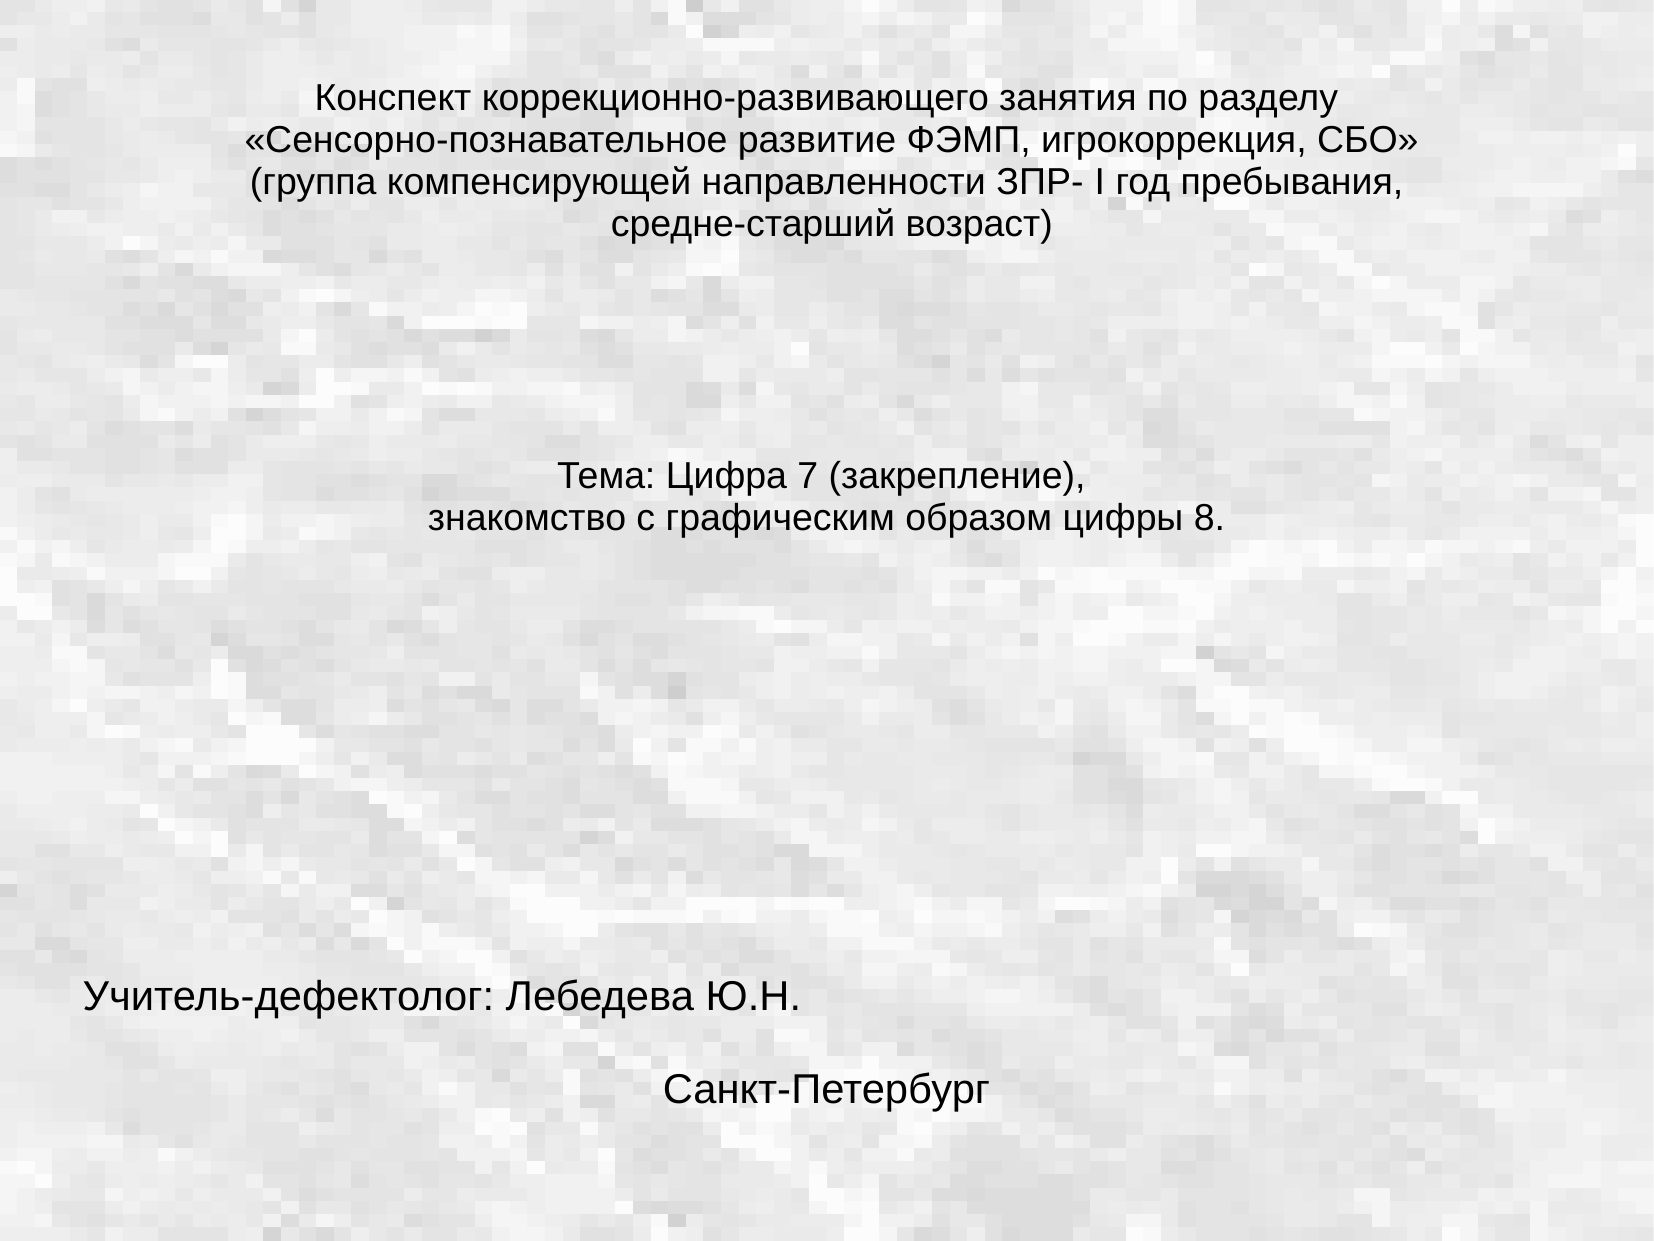

# Конспект коррекционно-развивающего занятия по разделу
 «Сенсорно-познавательное развитие ФЭМП, игрокоррекция, СБО»
(группа компенсирующей направленности ЗПР- I год пребывания,
 средне-старший возраст)
Тема: Цифра 7 (закрепление),
знакомство с графическим образом цифры 8.
Учитель-дефектолог: Лебедева Ю.Н.
Санкт-Петербург